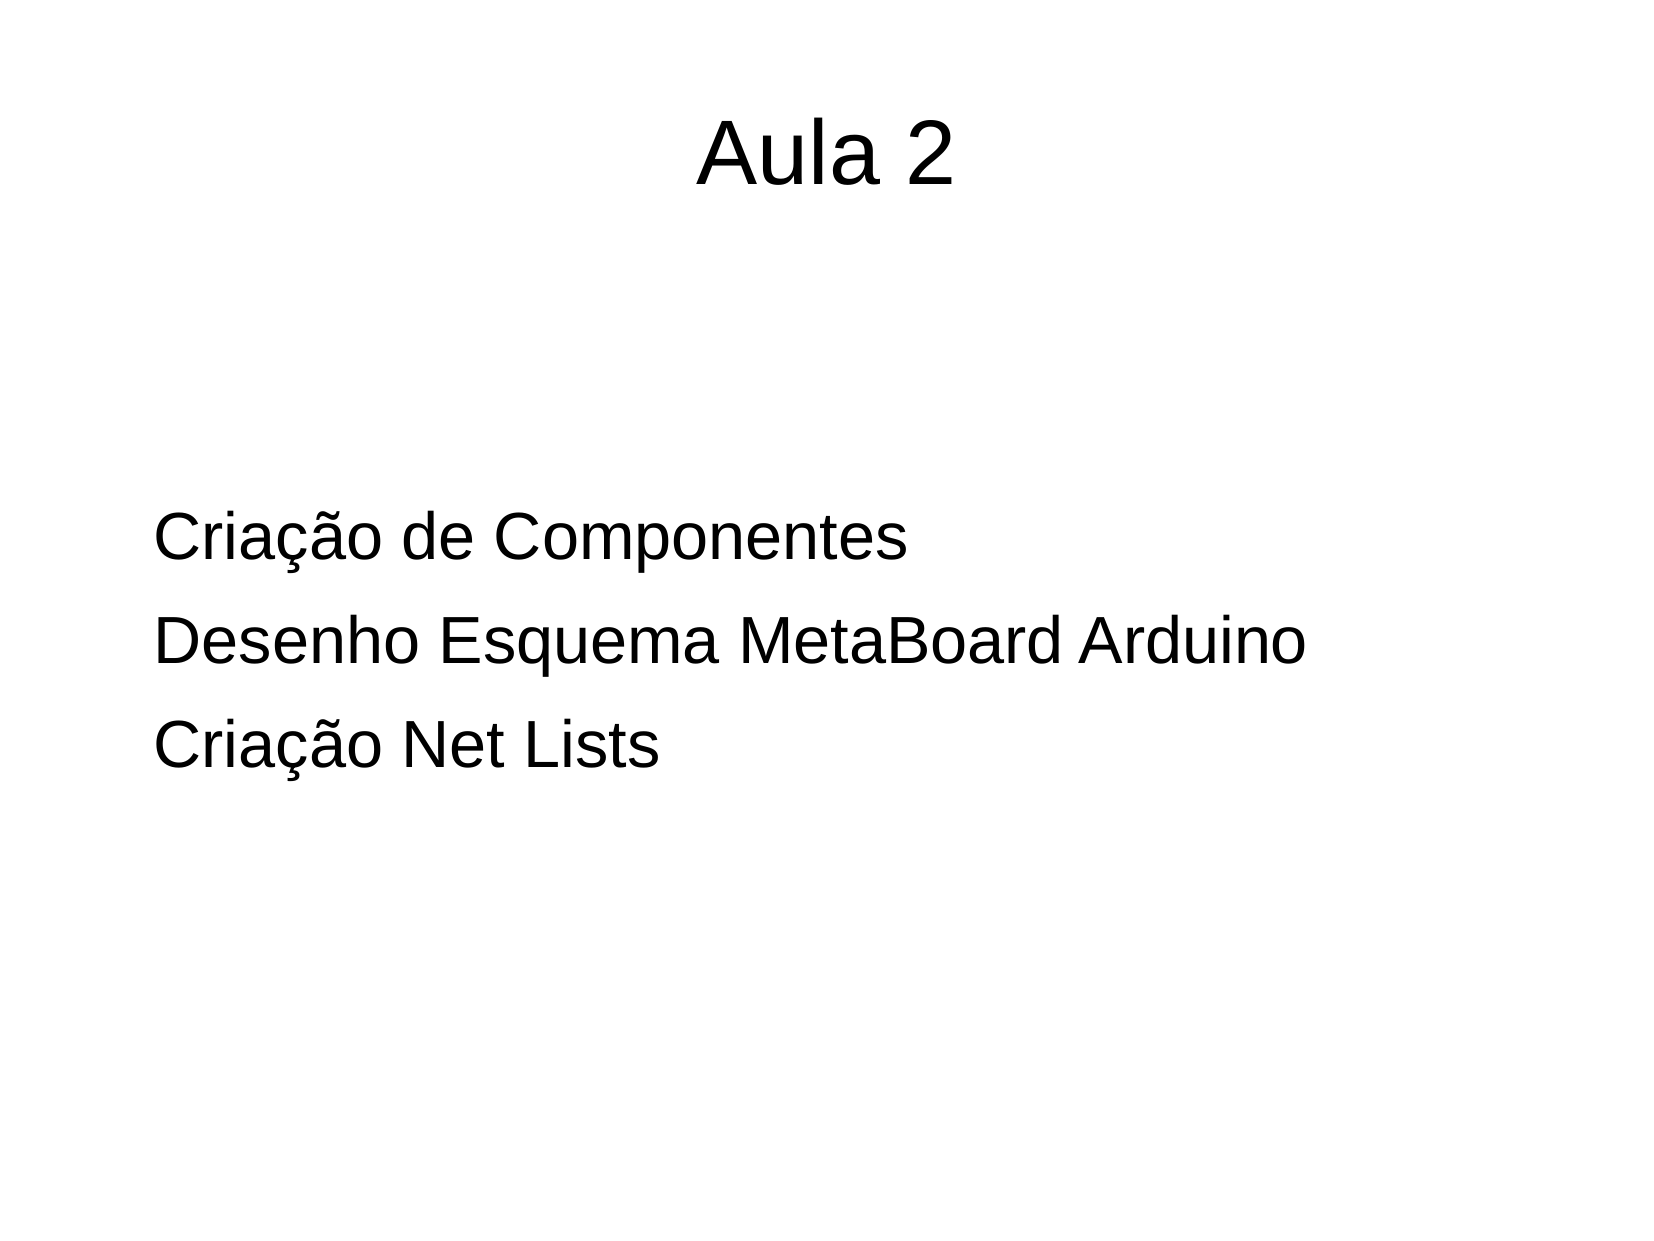

# Aula 2
Criação de Componentes
Desenho Esquema MetaBoard Arduino
Criação Net Lists